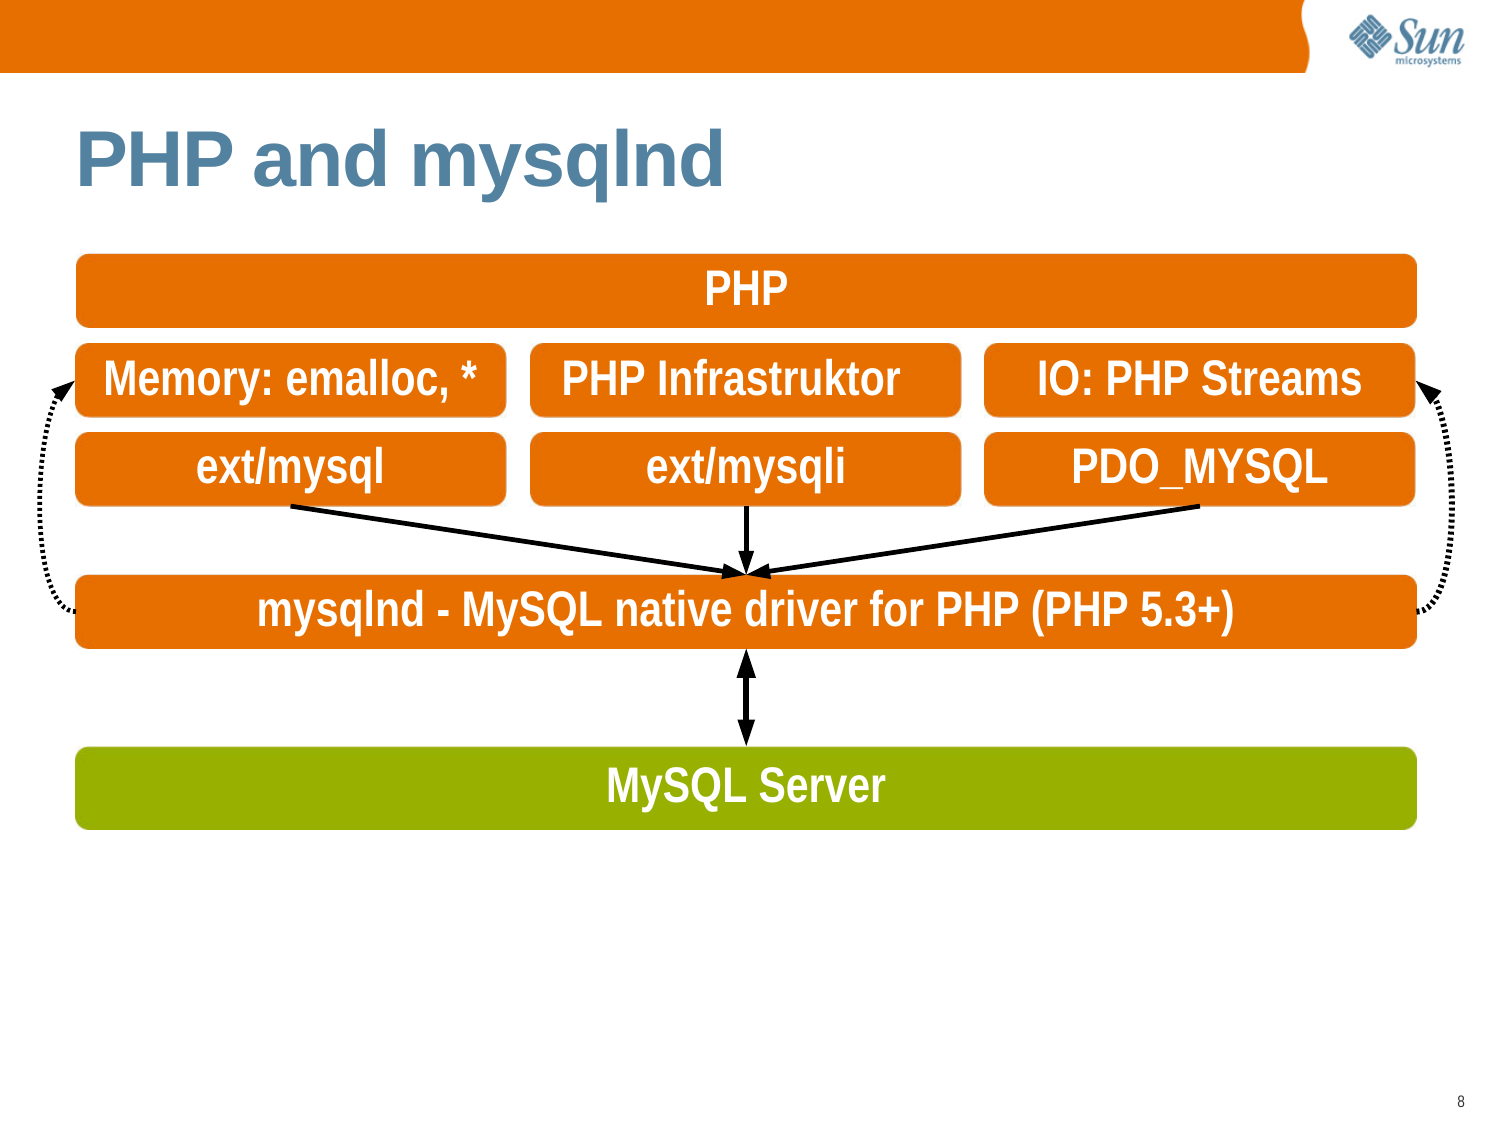

# PHP and mysqlnd
PHP
Memory: emalloc, *
PHP Infrastruktor
IO: PHP Streams
ext/mysql
PDO_MYSQL
ext/mysqli
mysqlnd - MySQL native driver for PHP (PHP 5.3+)
MySQL Server